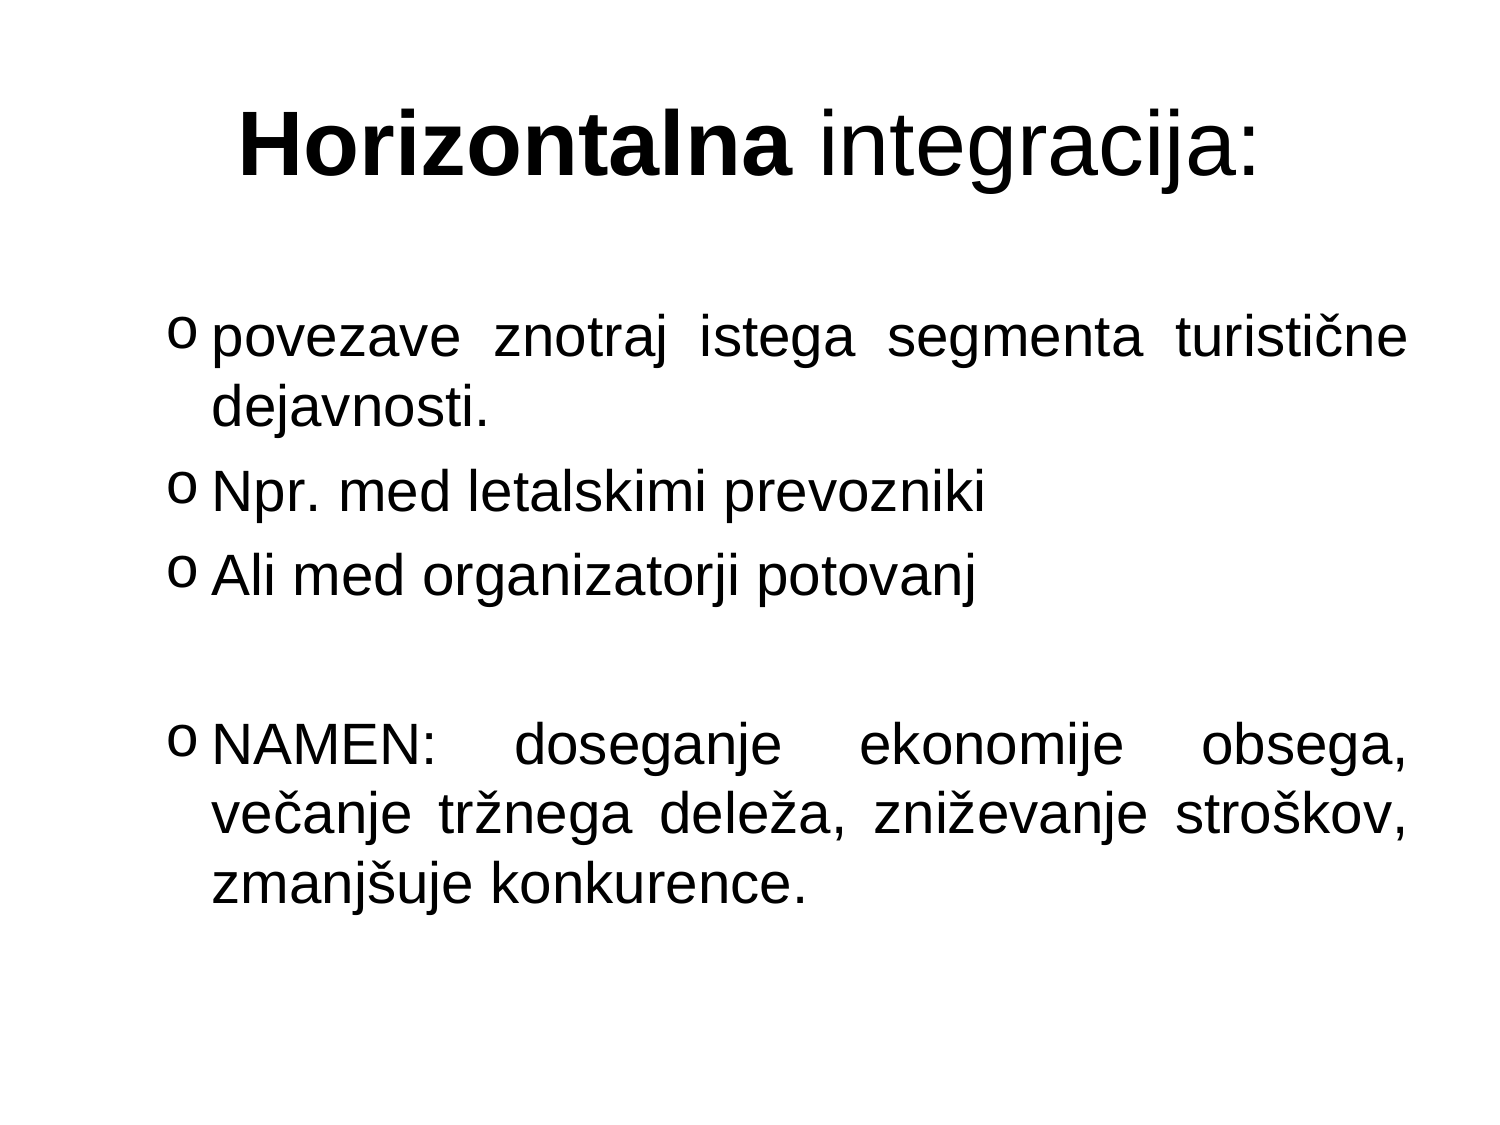

# Horizontalna integracija:
povezave znotraj istega segmenta turistične dejavnosti.
Npr. med letalskimi prevozniki
Ali med organizatorji potovanj
NAMEN: doseganje ekonomije obsega, večanje tržnega deleža, zniževanje stroškov, zmanjšuje konkurence.